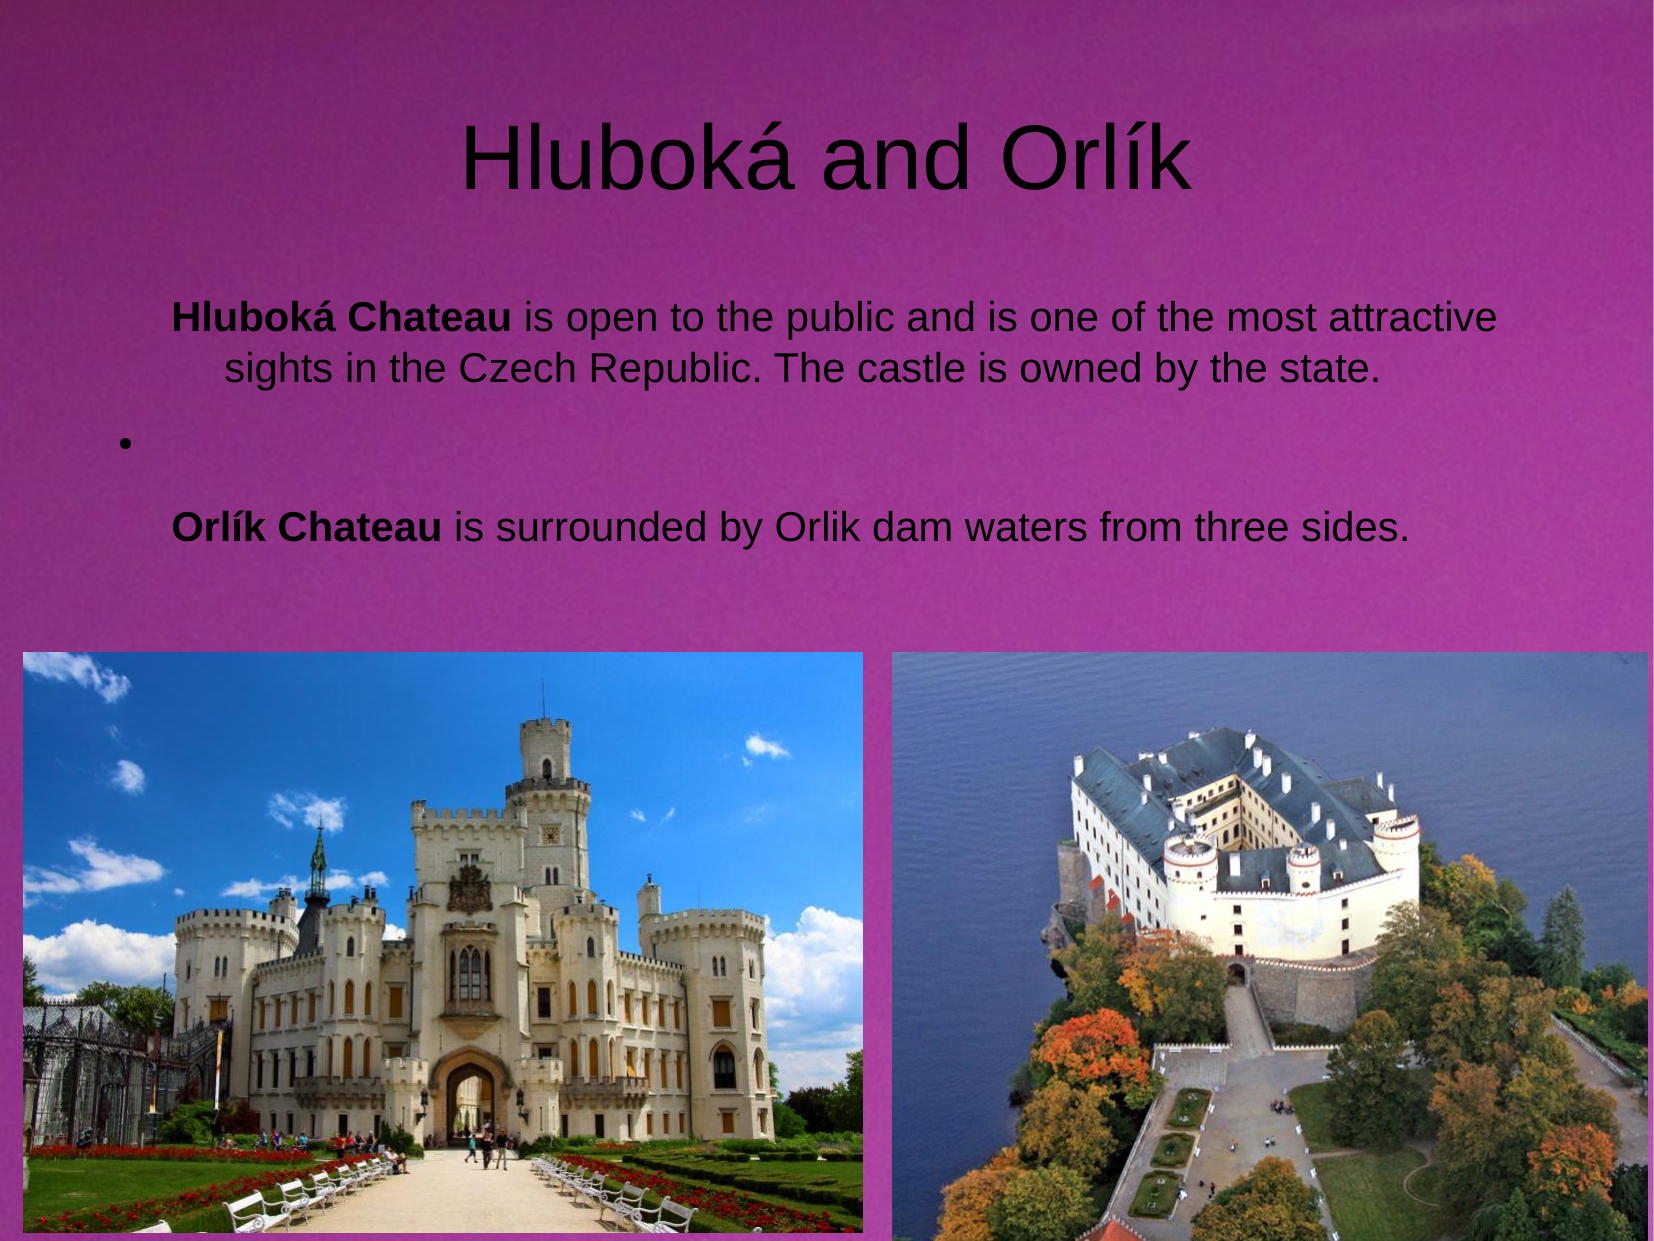

# Hluboká and Orlík
Hluboká Chateau is open to the public and is one of the most attractive sights in the Czech Republic. The castle is owned by the state.
Orlík Chateau is surrounded by Orlik dam waters from three sides.